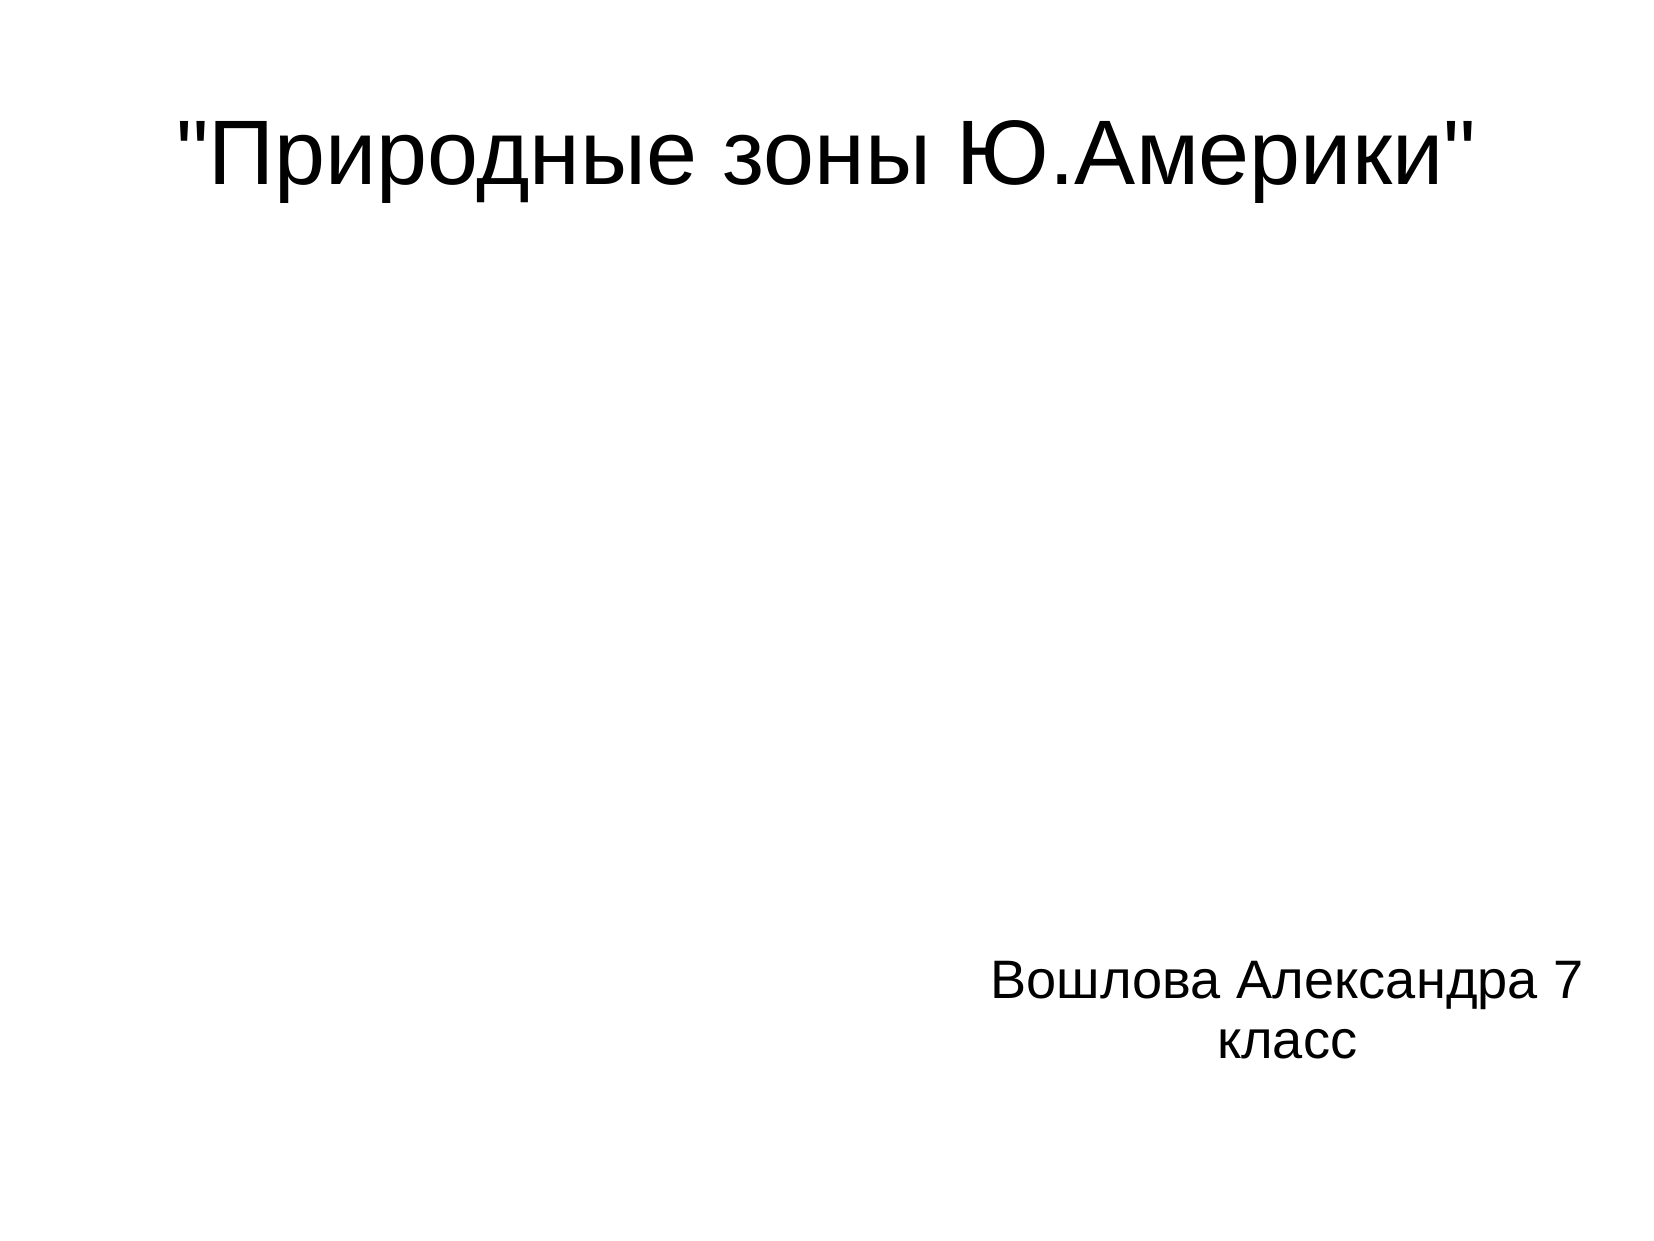

# "Природные зоны Ю.Америки"
Вошлова Александра 7 класс